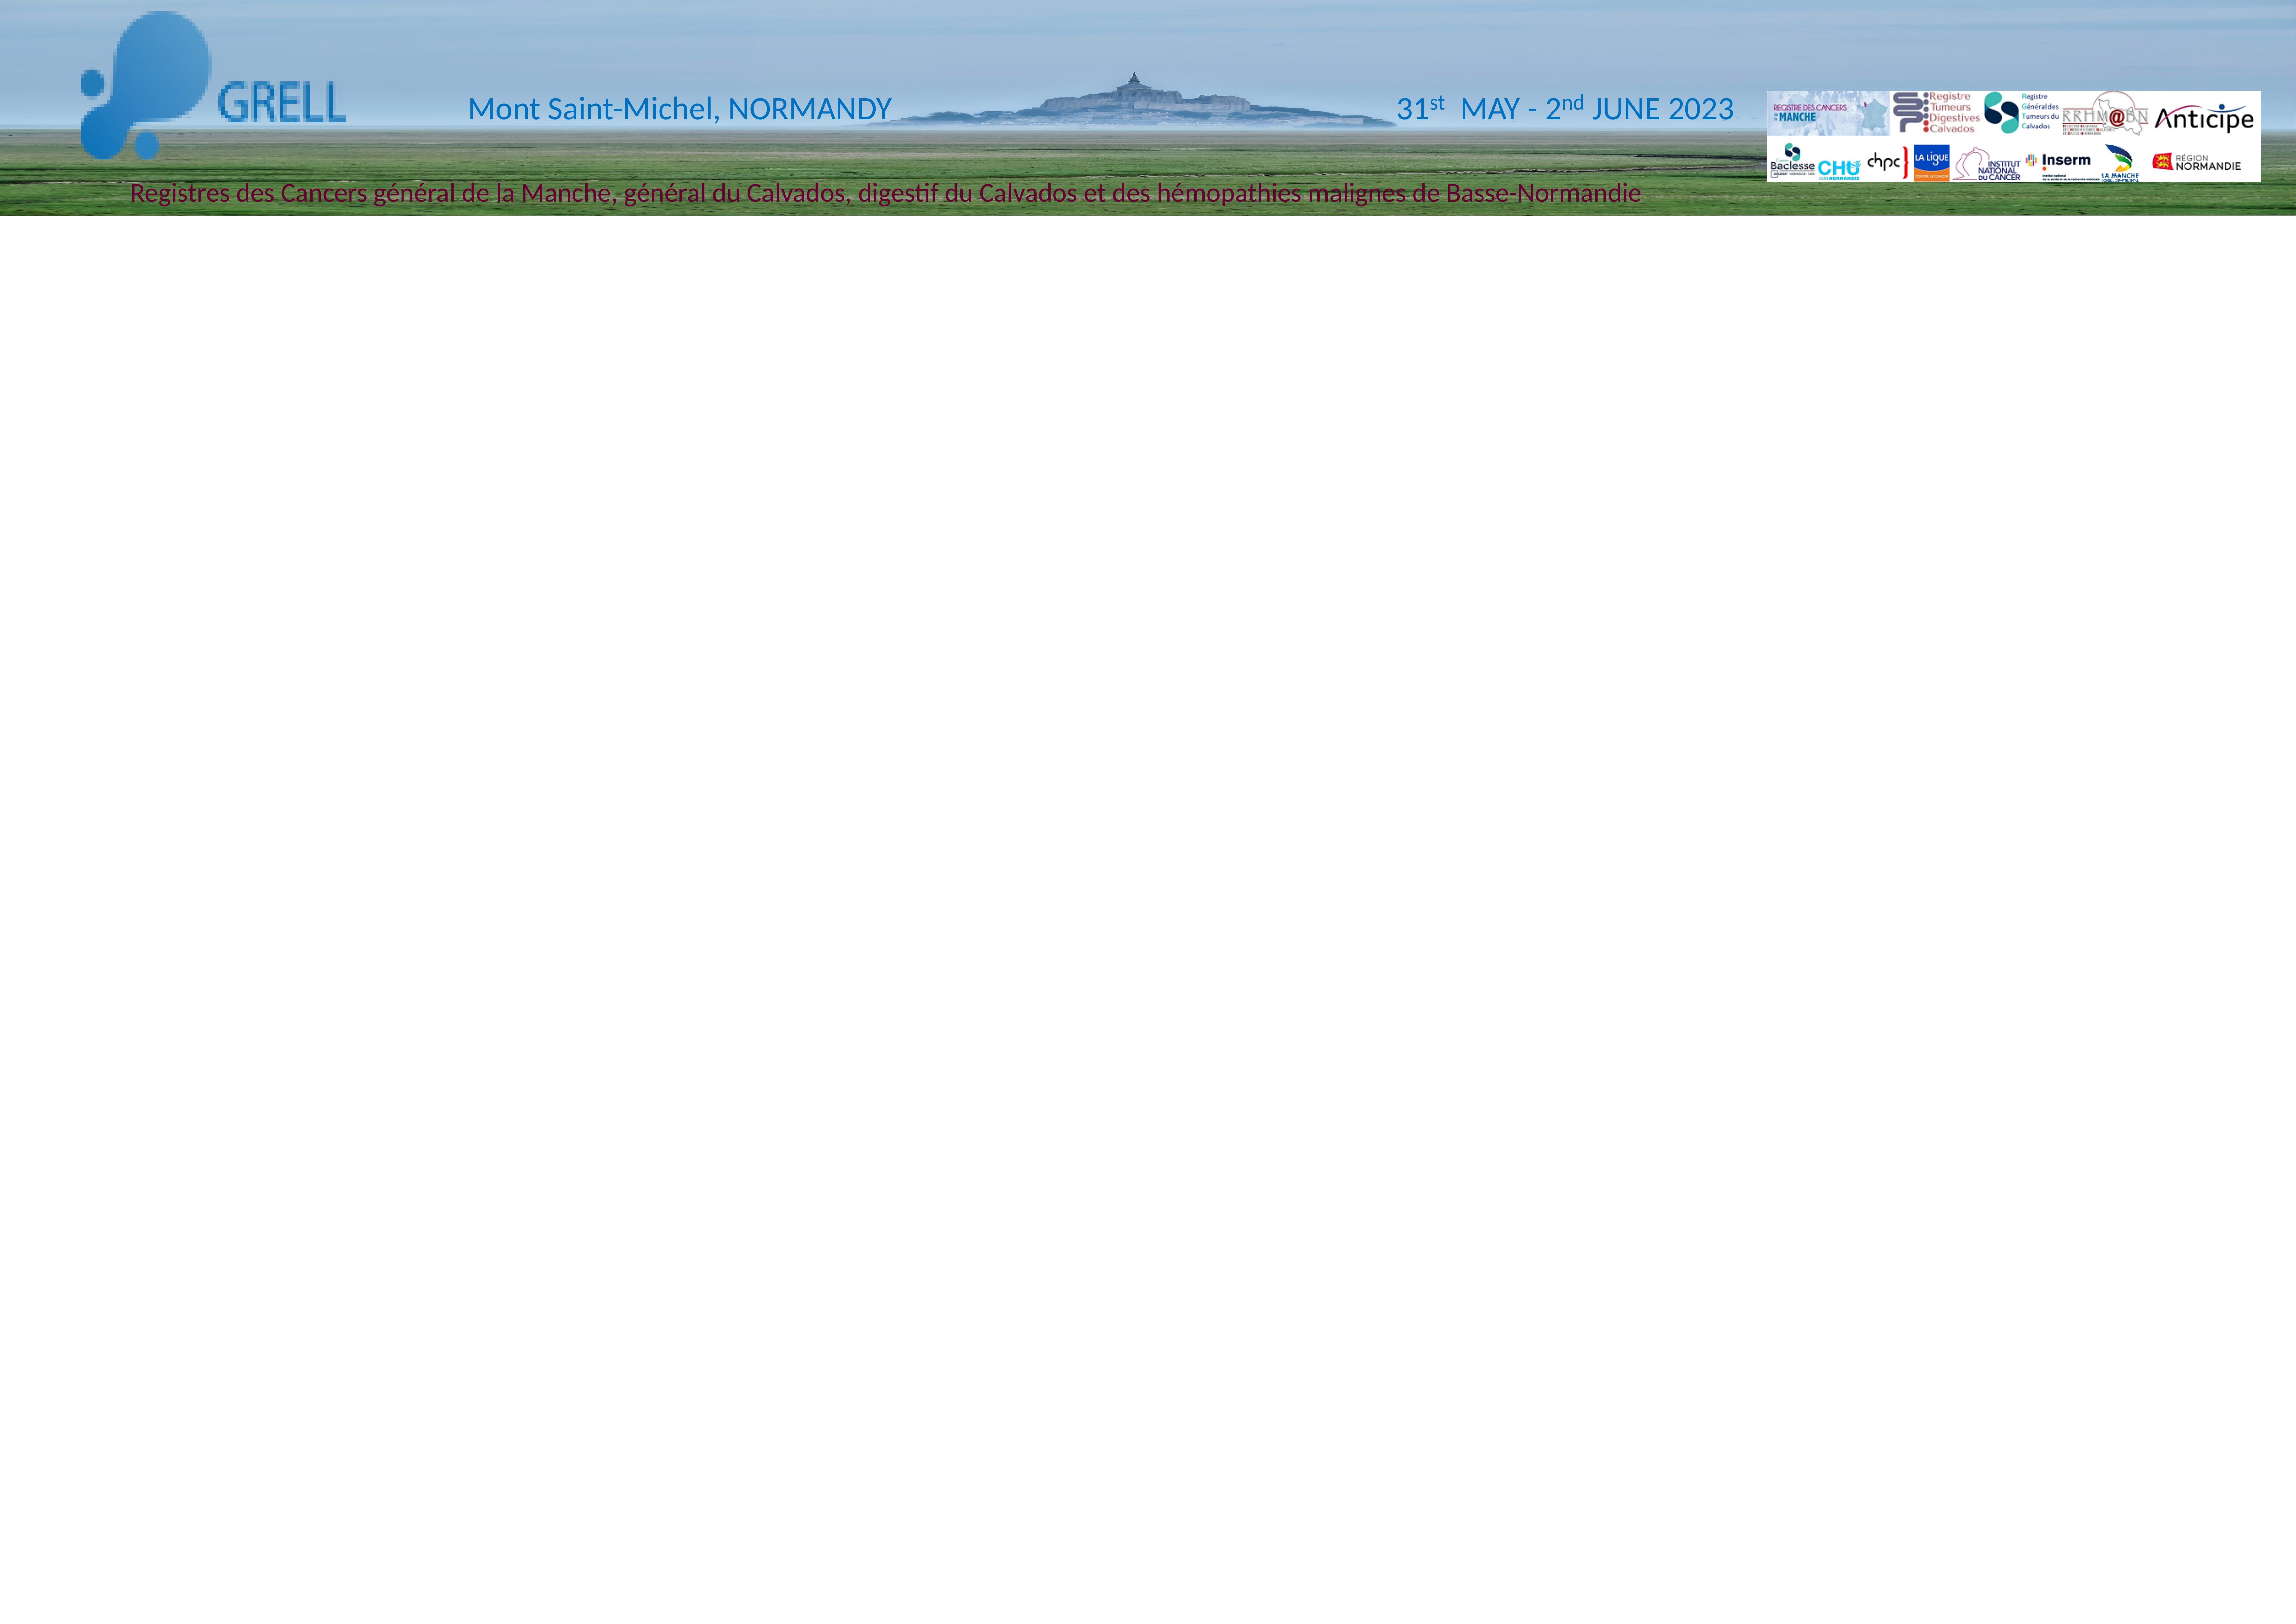

Mont Saint-Michel, NORMANDY												 31st MAY - 2nd JUNE 2023
 Registres des Cancers général de la Manche, général du Calvados, digestif du Calvados et des hémopathies malignes de Basse-Normandie